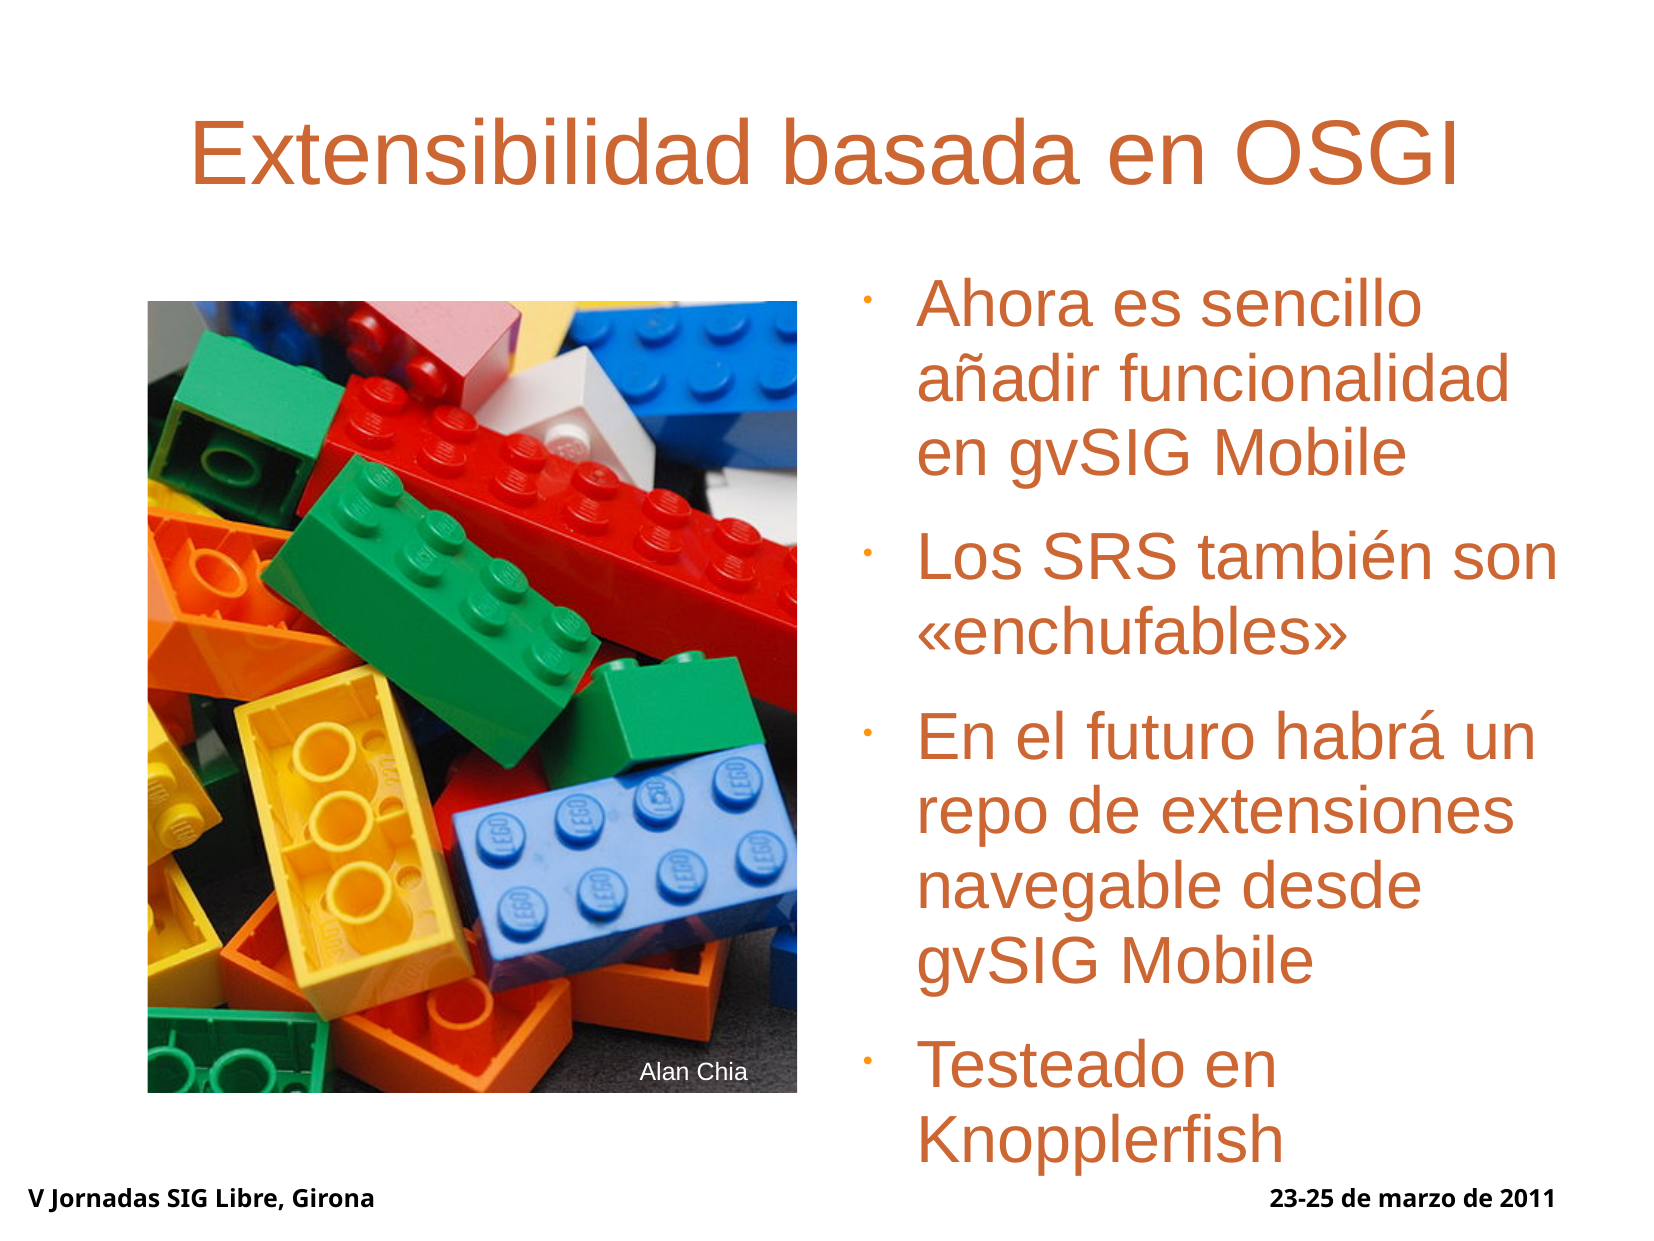

# Extensibilidad basada en OSGI
Ahora es sencillo añadir funcionalidad en gvSIG Mobile
Los SRS también son «enchufables»
En el futuro habrá un repo de extensiones navegable desde gvSIG Mobile
Testeado en Knopplerfish
Alan Chia